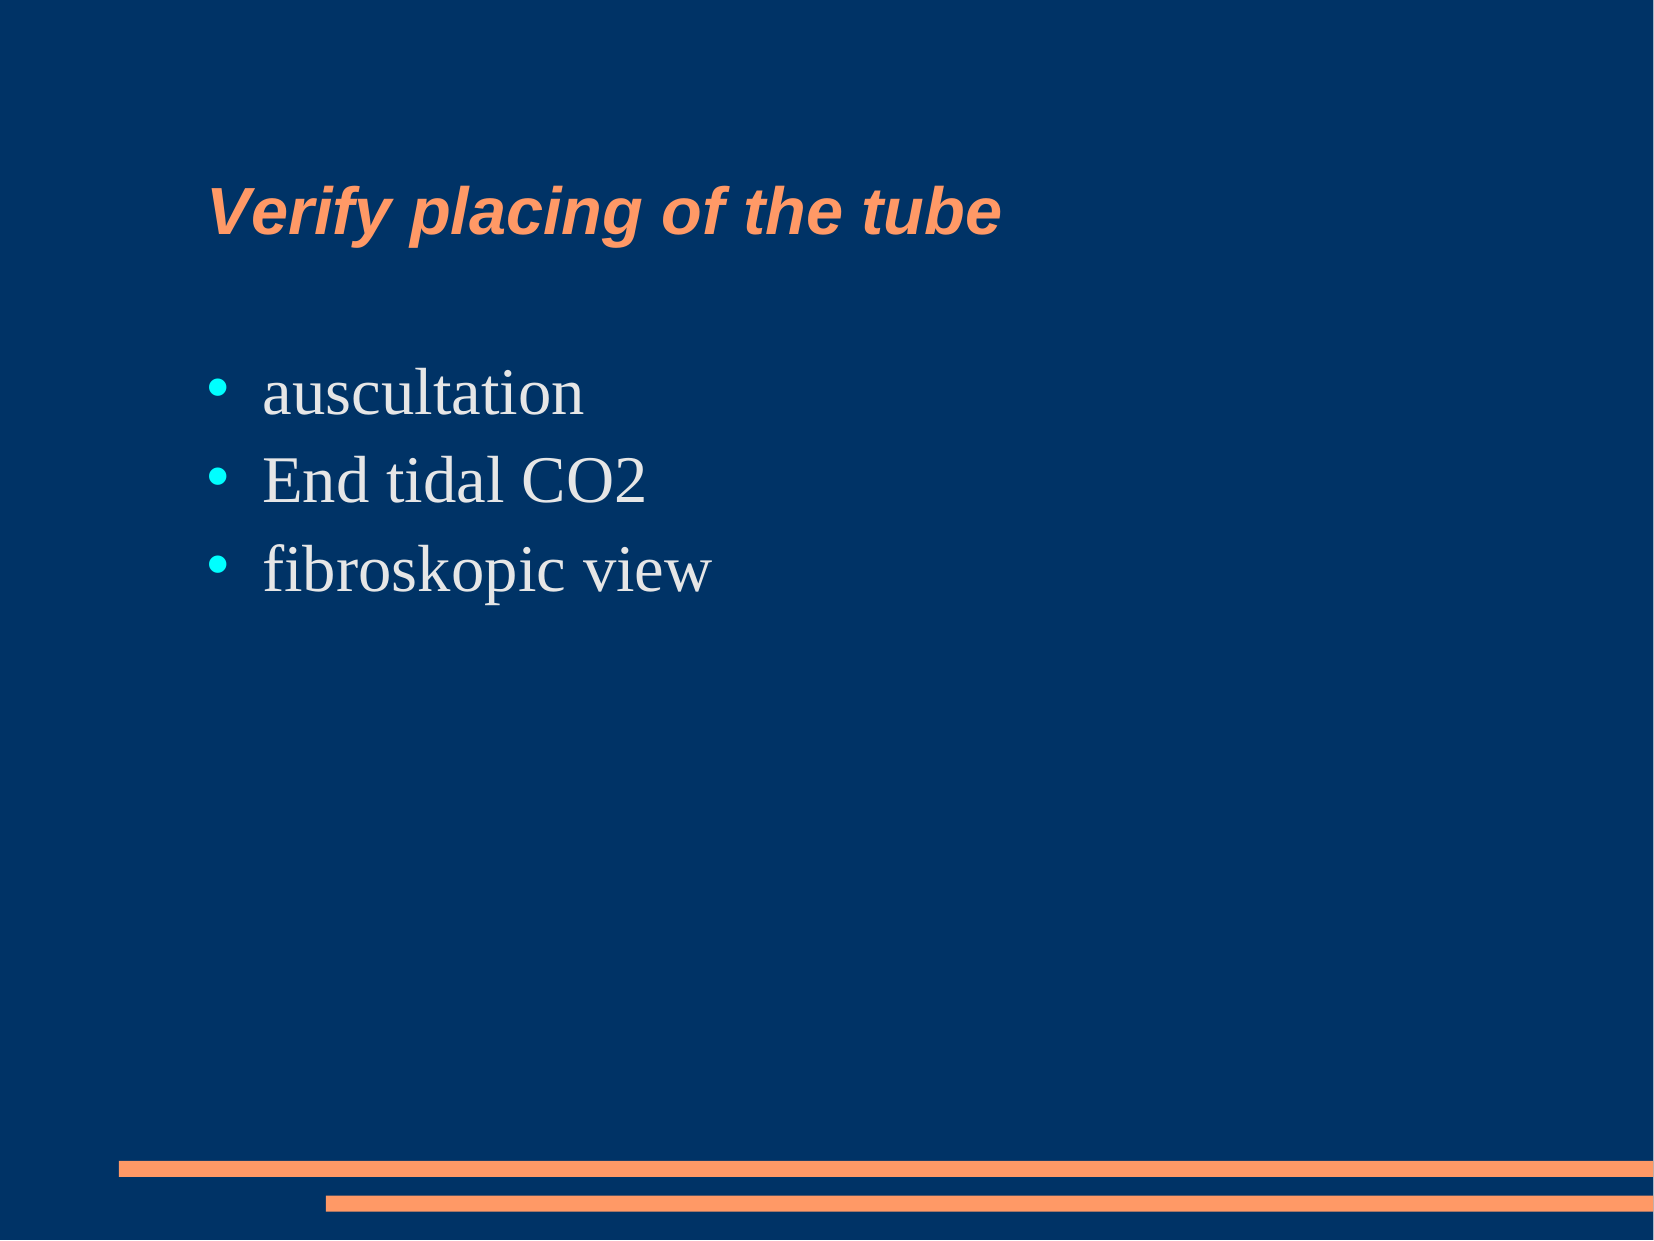

# Verify placing of the tube
auscultation
End tidal CO2
fibroskopic view